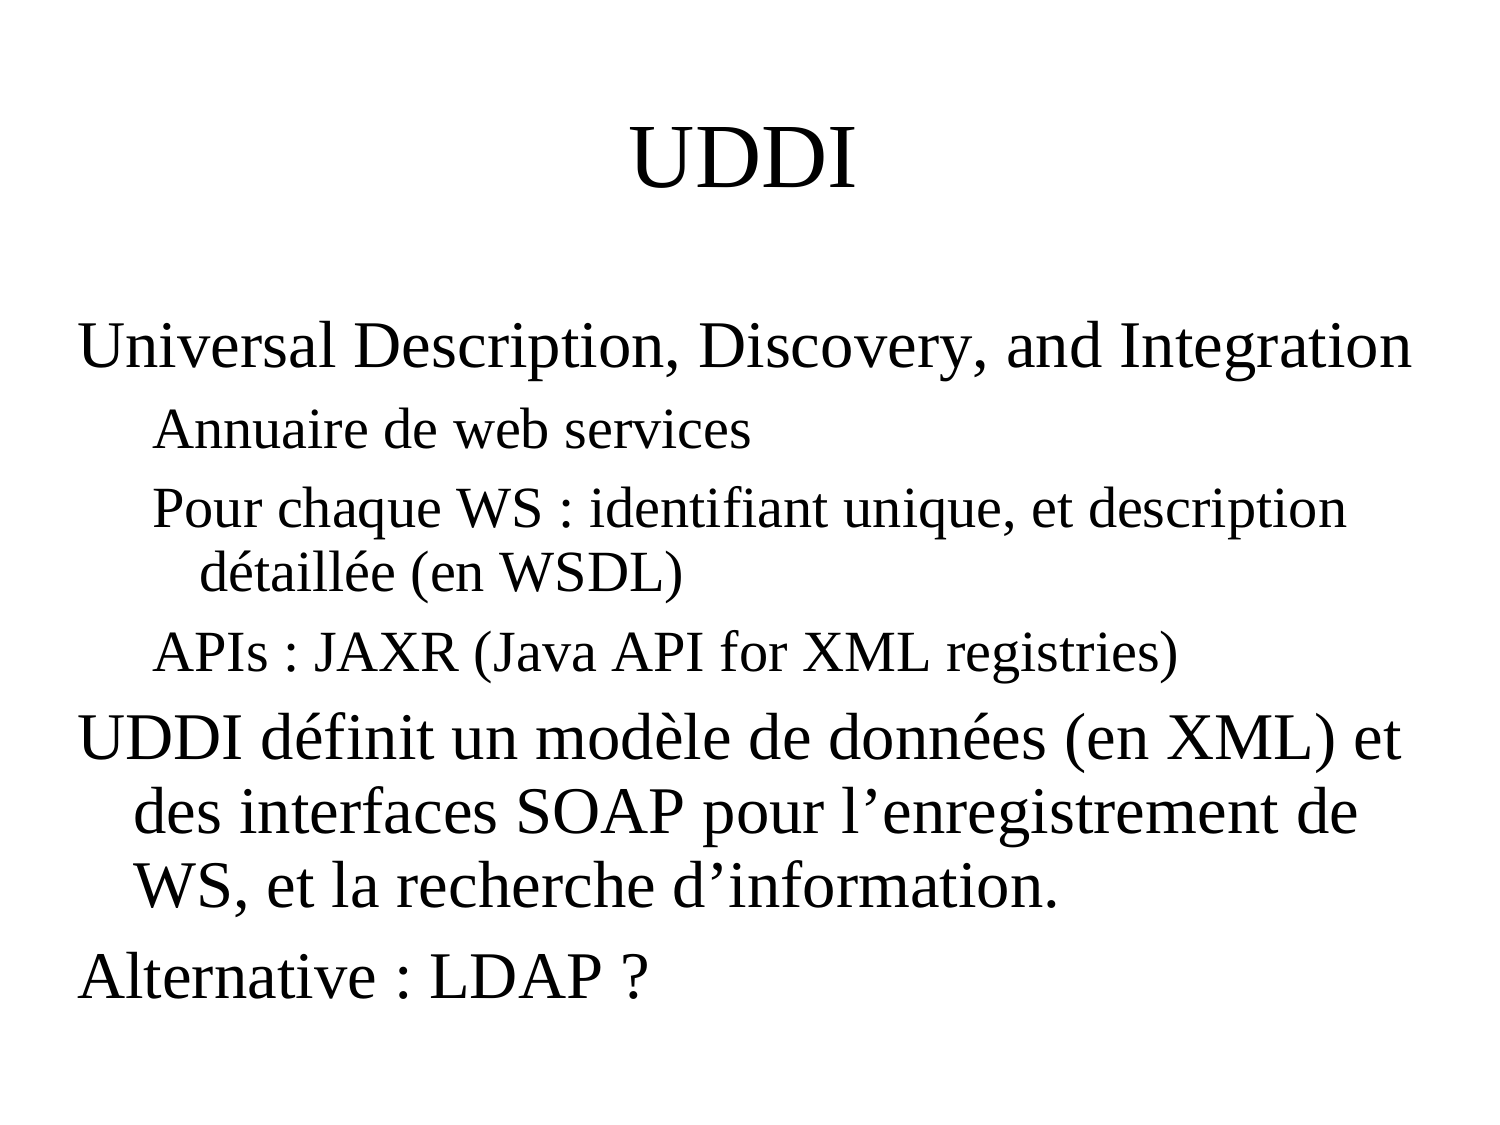

# UDDI
Universal Description, Discovery, and Integration
Annuaire de web services
Pour chaque WS : identifiant unique, et description détaillée (en WSDL)
APIs : JAXR (Java API for XML registries)
UDDI définit un modèle de données (en XML) et des interfaces SOAP pour l’enregistrement de WS, et la recherche d’information.
Alternative : LDAP ?